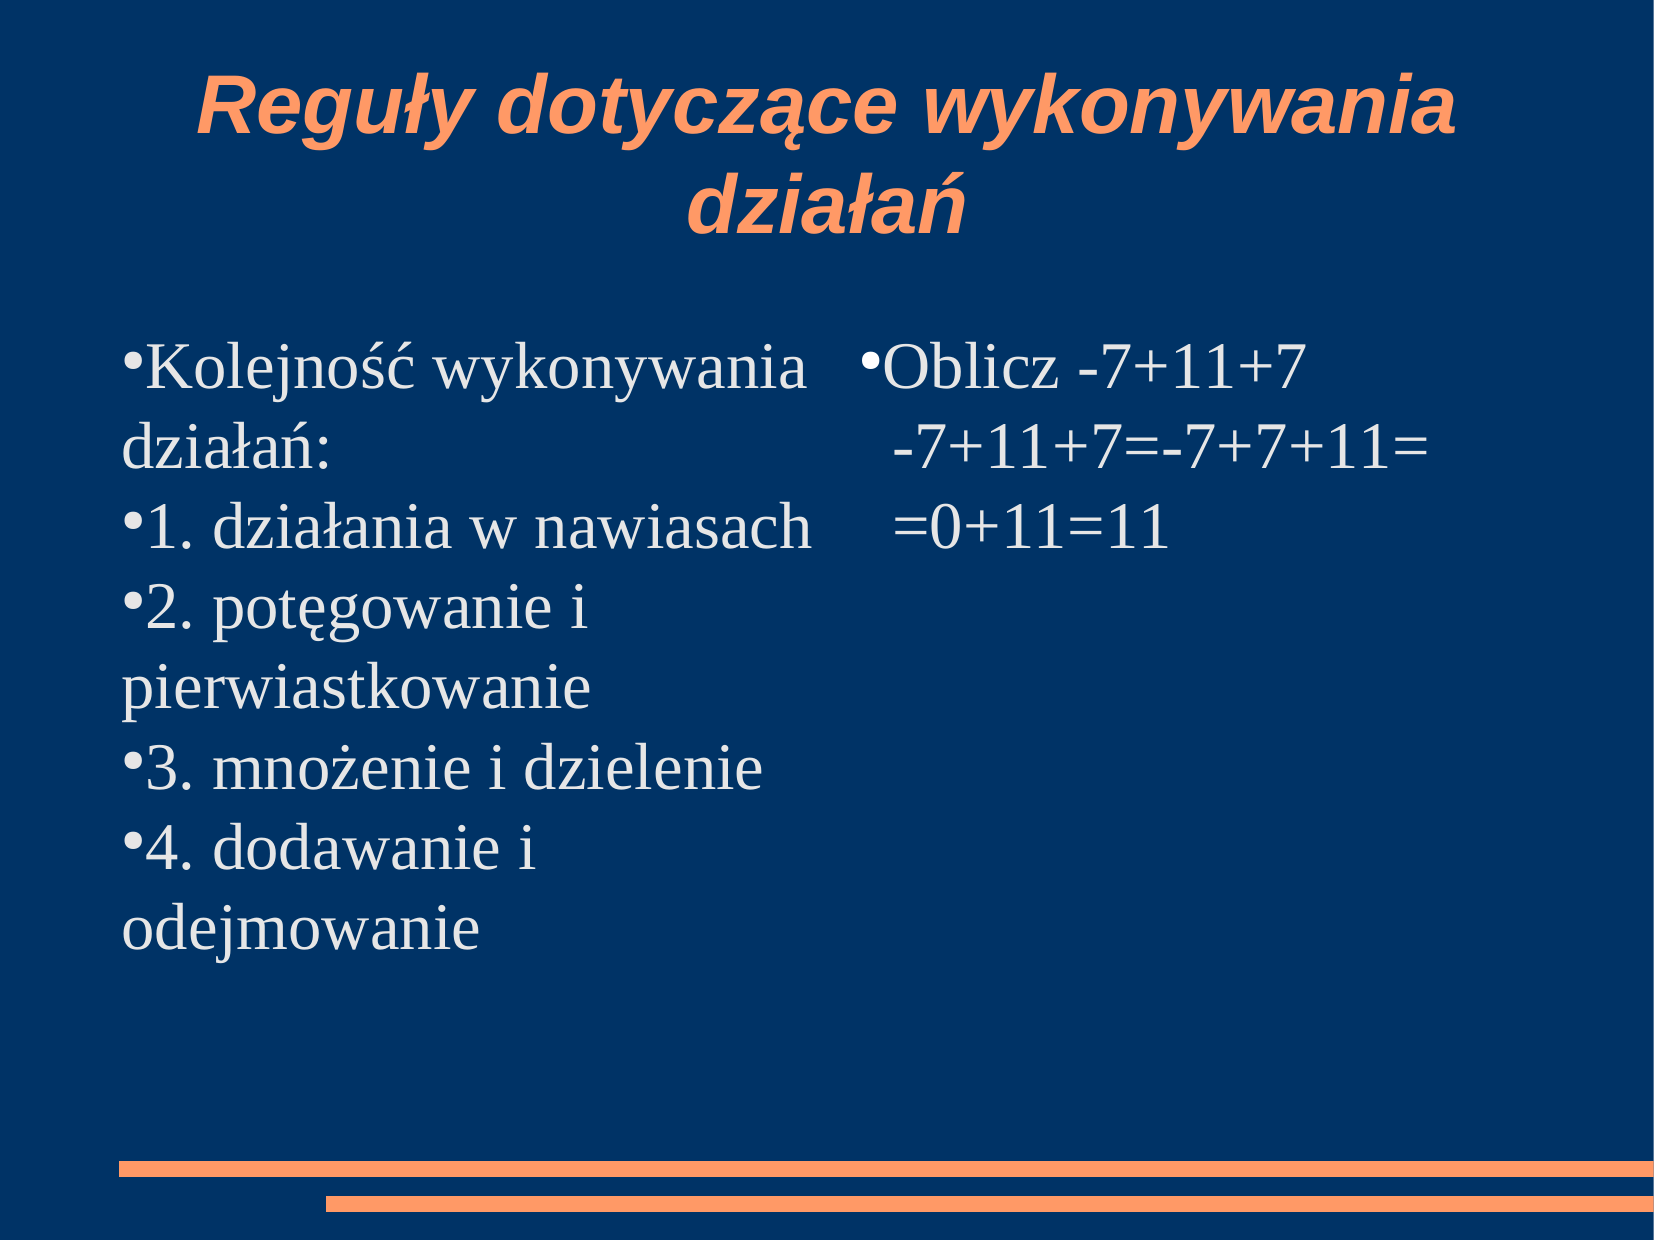

# Reguły dotyczące wykonywania działań
Kolejność wykonywania działań:
1. działania w nawiasach
2. potęgowanie i pierwiastkowanie
3. mnożenie i dzielenie
4. dodawanie i odejmowanie
Oblicz -7+11+7
 -7+11+7=-7+7+11=
 =0+11=11